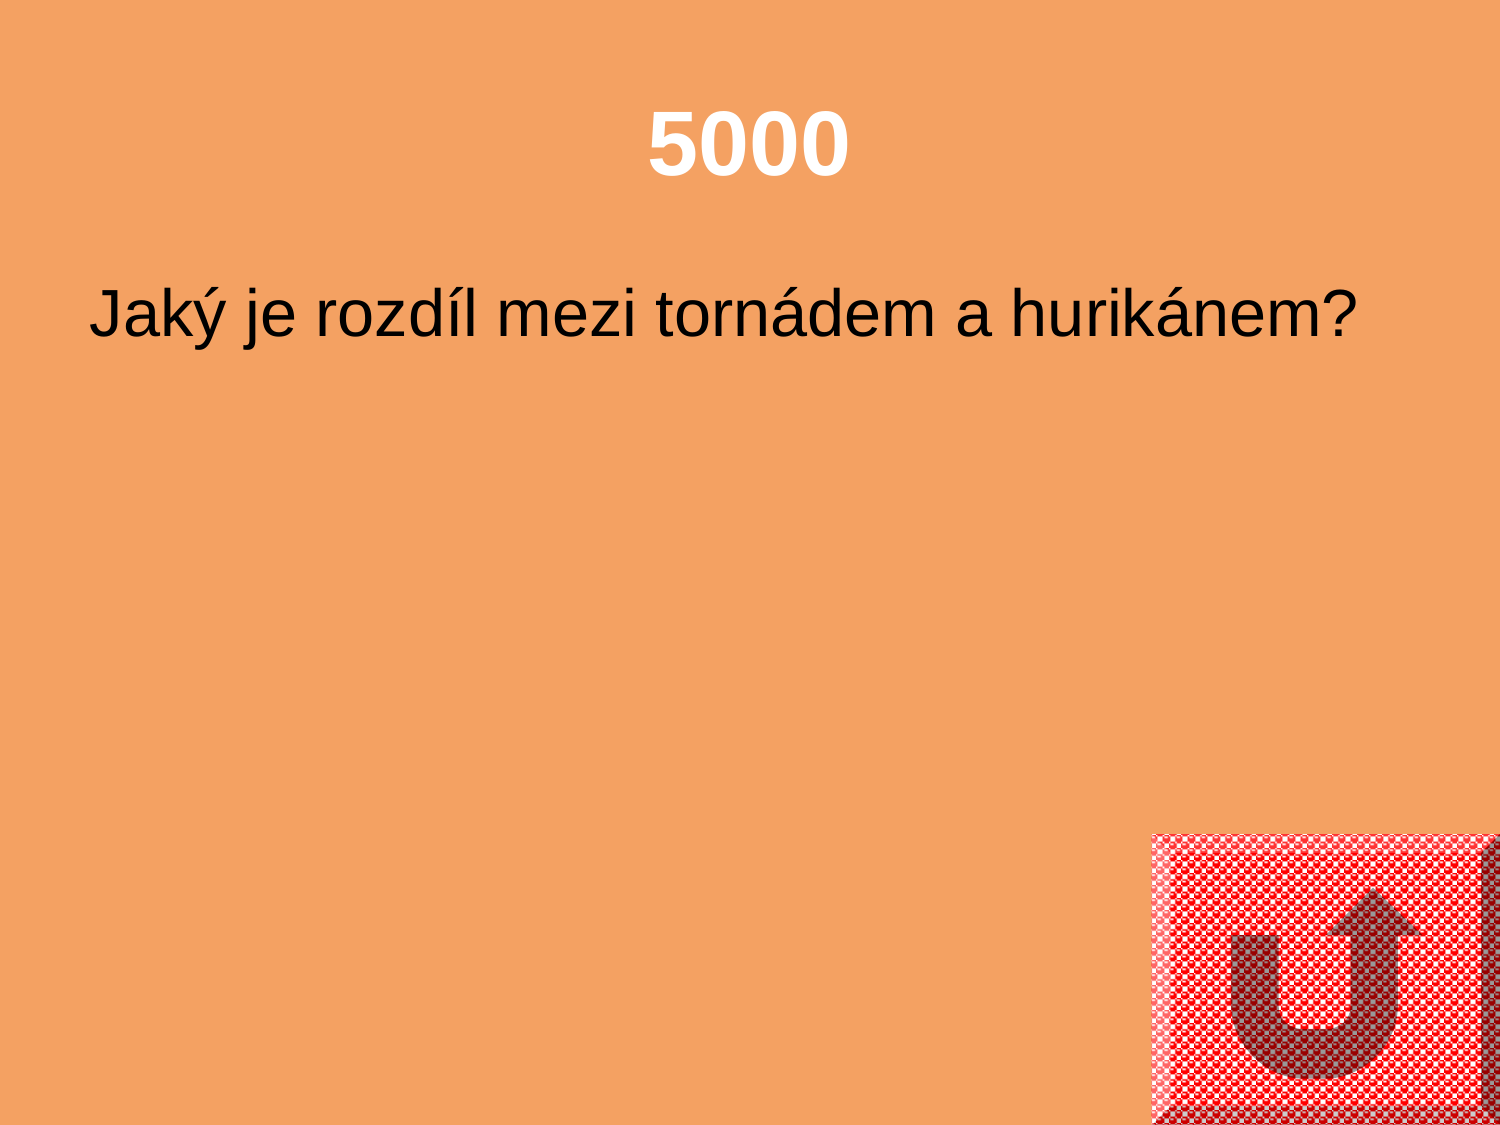

# 5000
Jaký je rozdíl mezi tornádem a hurikánem?